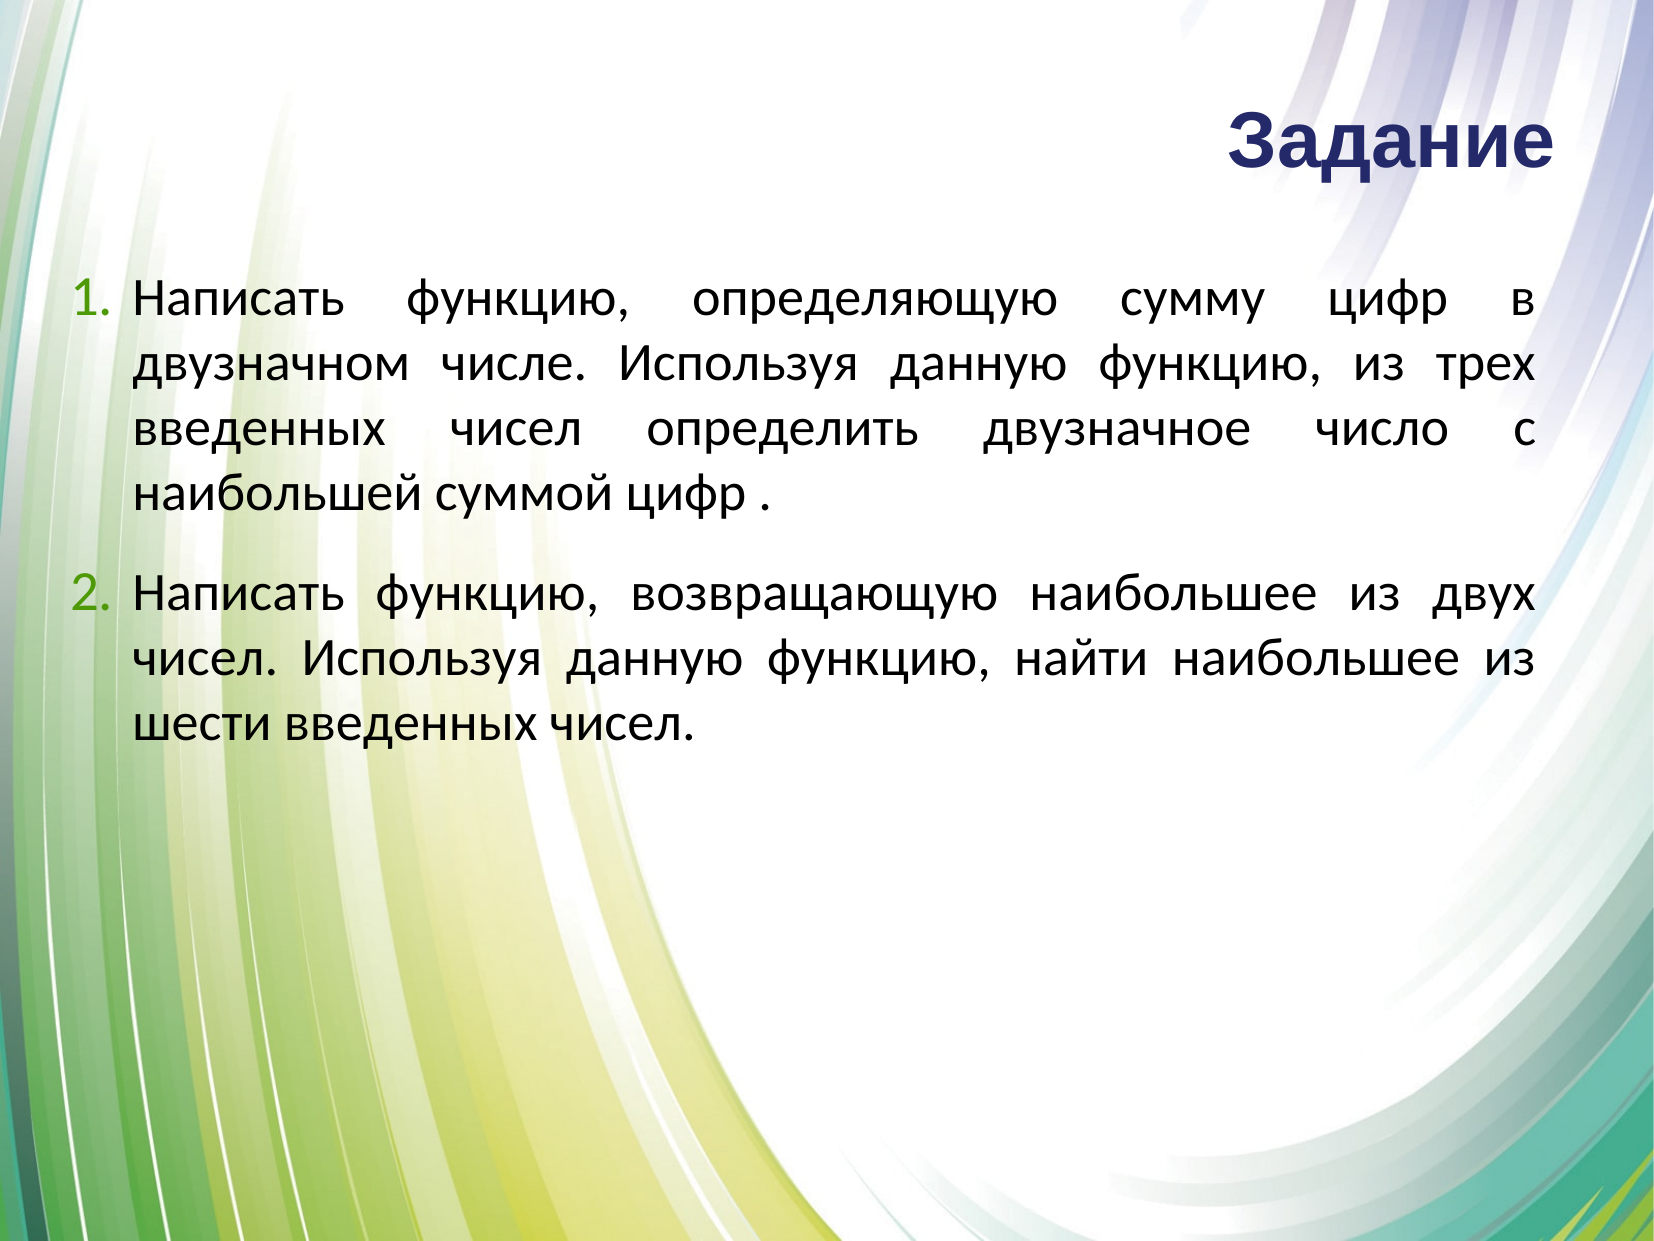

Задание
Написать функцию, определяющую сумму цифр в двузначном числе. Используя данную функцию, из трех введенных чисел определить двузначное число с наибольшей суммой цифр .
Написать функцию, возвращающую наибольшее из двух чисел. Используя данную функцию, найти наибольшее из шести введенных чисел.